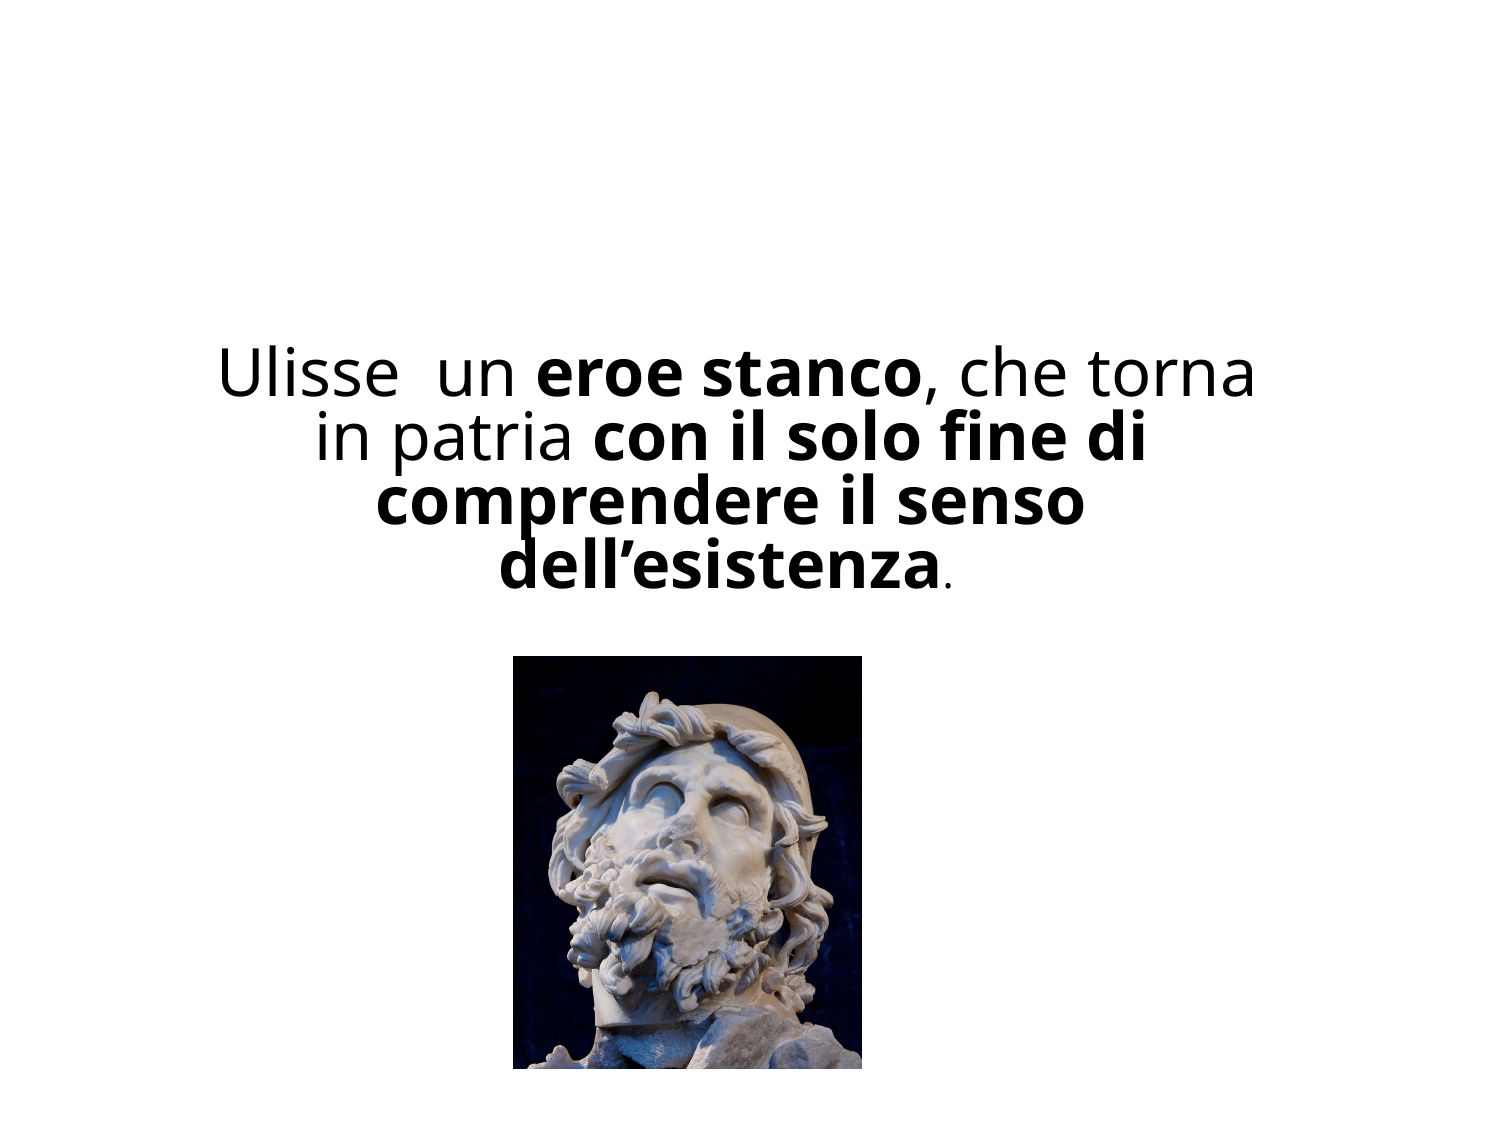

# Ulisse un eroe stanco, che torna in patria con il solo fine di comprendere il senso dell’esistenza.